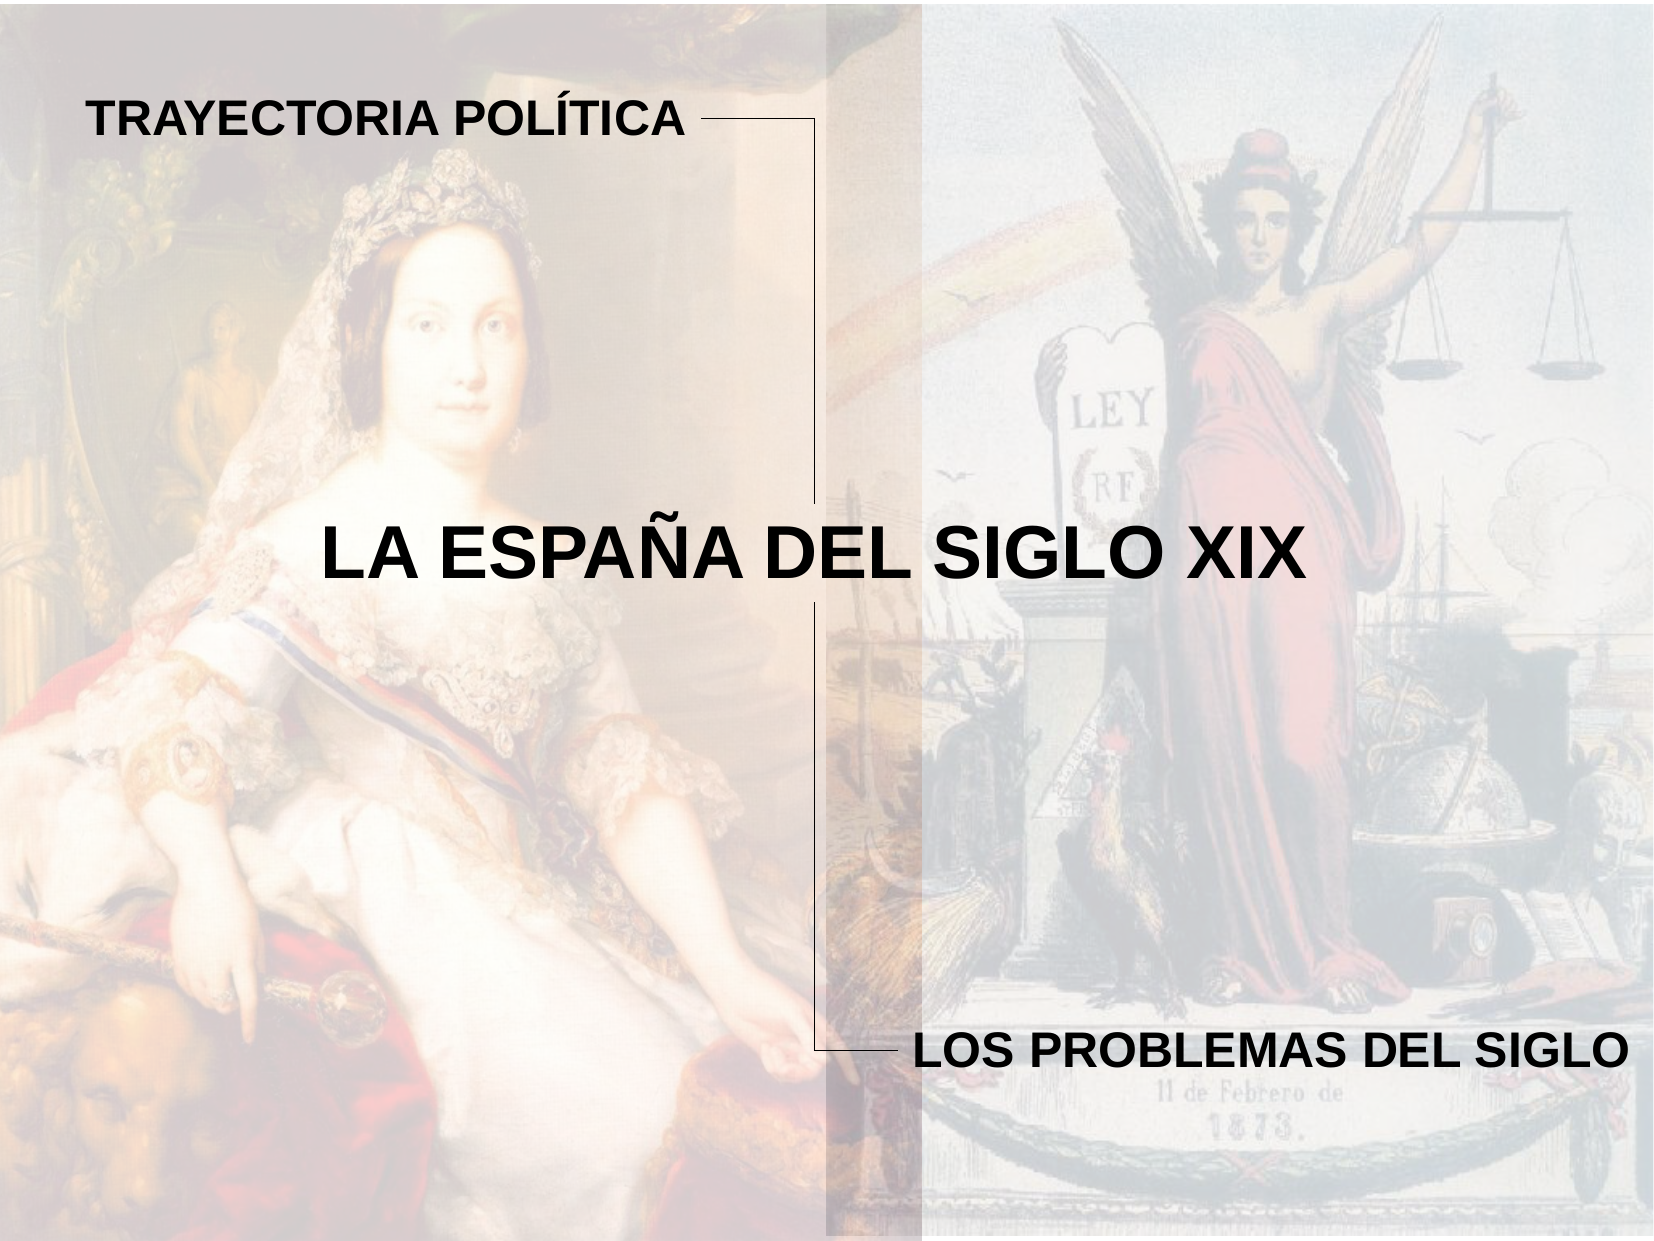

TRAYECTORIA POLÍTICA
LA ESPAÑA DEL SIGLO XIX
LOS PROBLEMAS DEL SIGLO